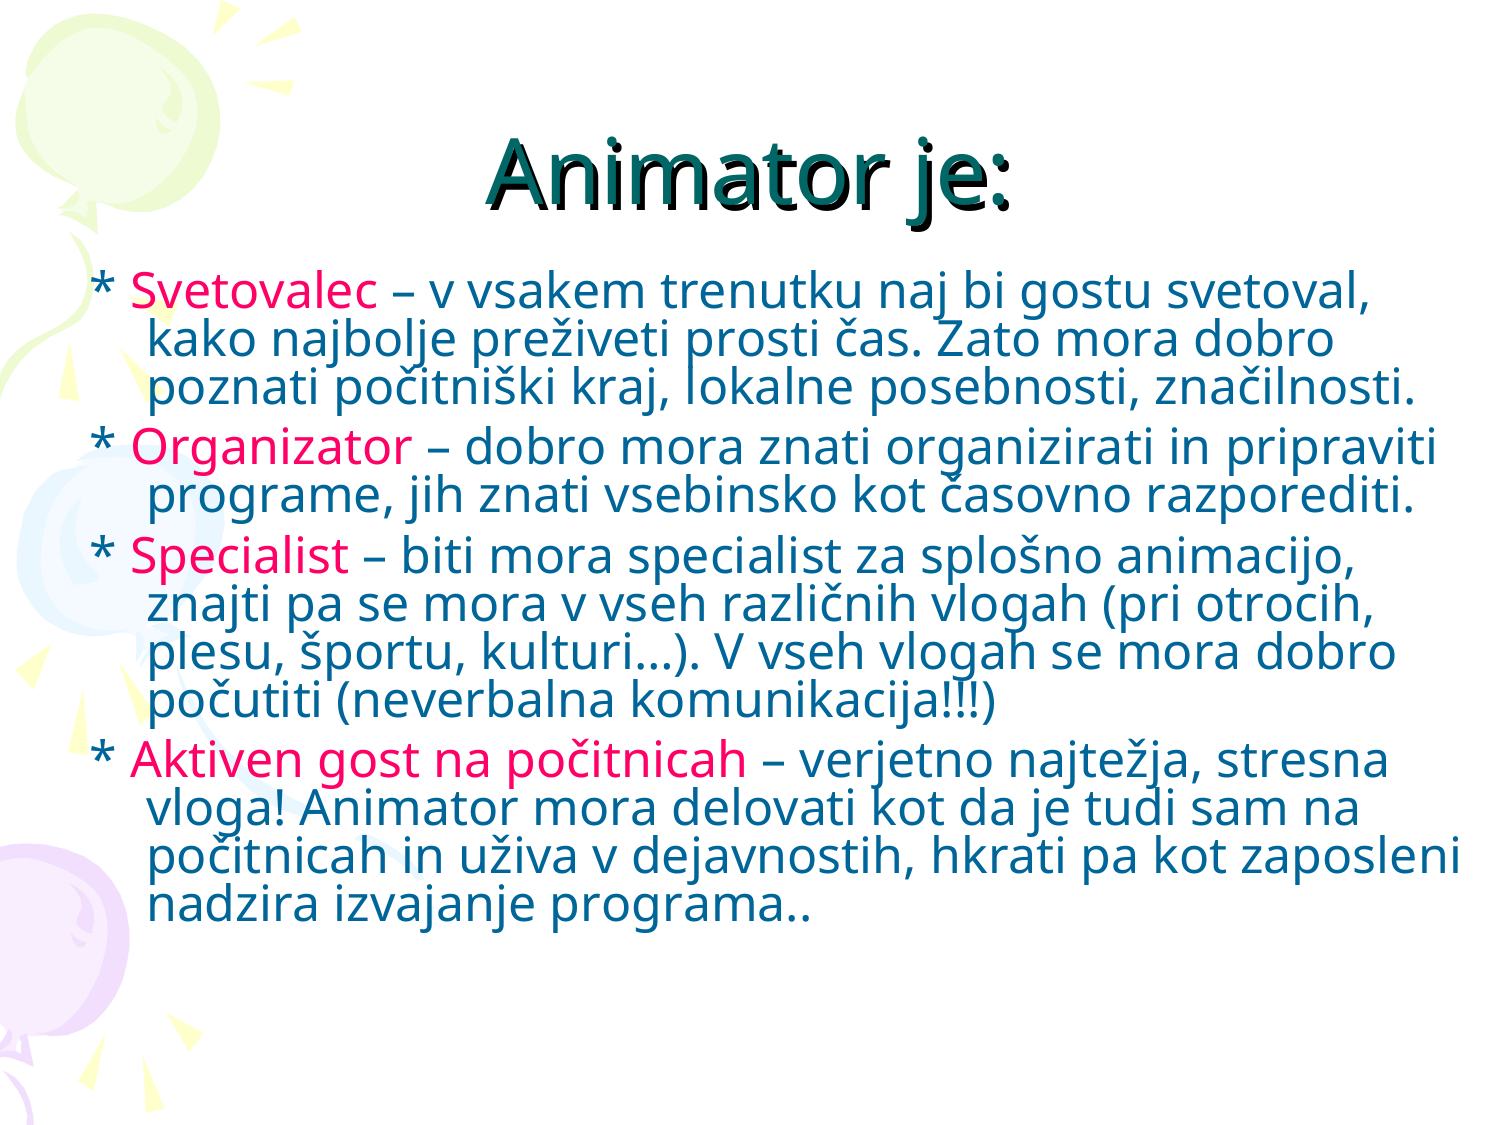

# Animator je:
* Svetovalec – v vsakem trenutku naj bi gostu svetoval, kako najbolje preživeti prosti čas. Zato mora dobro poznati počitniški kraj, lokalne posebnosti, značilnosti.
* Organizator – dobro mora znati organizirati in pripraviti programe, jih znati vsebinsko kot časovno razporediti.
* Specialist – biti mora specialist za splošno animacijo, znajti pa se mora v vseh različnih vlogah (pri otrocih, plesu, športu, kulturi…). V vseh vlogah se mora dobro počutiti (neverbalna komunikacija!!!)
* Aktiven gost na počitnicah – verjetno najtežja, stresna vloga! Animator mora delovati kot da je tudi sam na počitnicah in uživa v dejavnostih, hkrati pa kot zaposleni nadzira izvajanje programa..